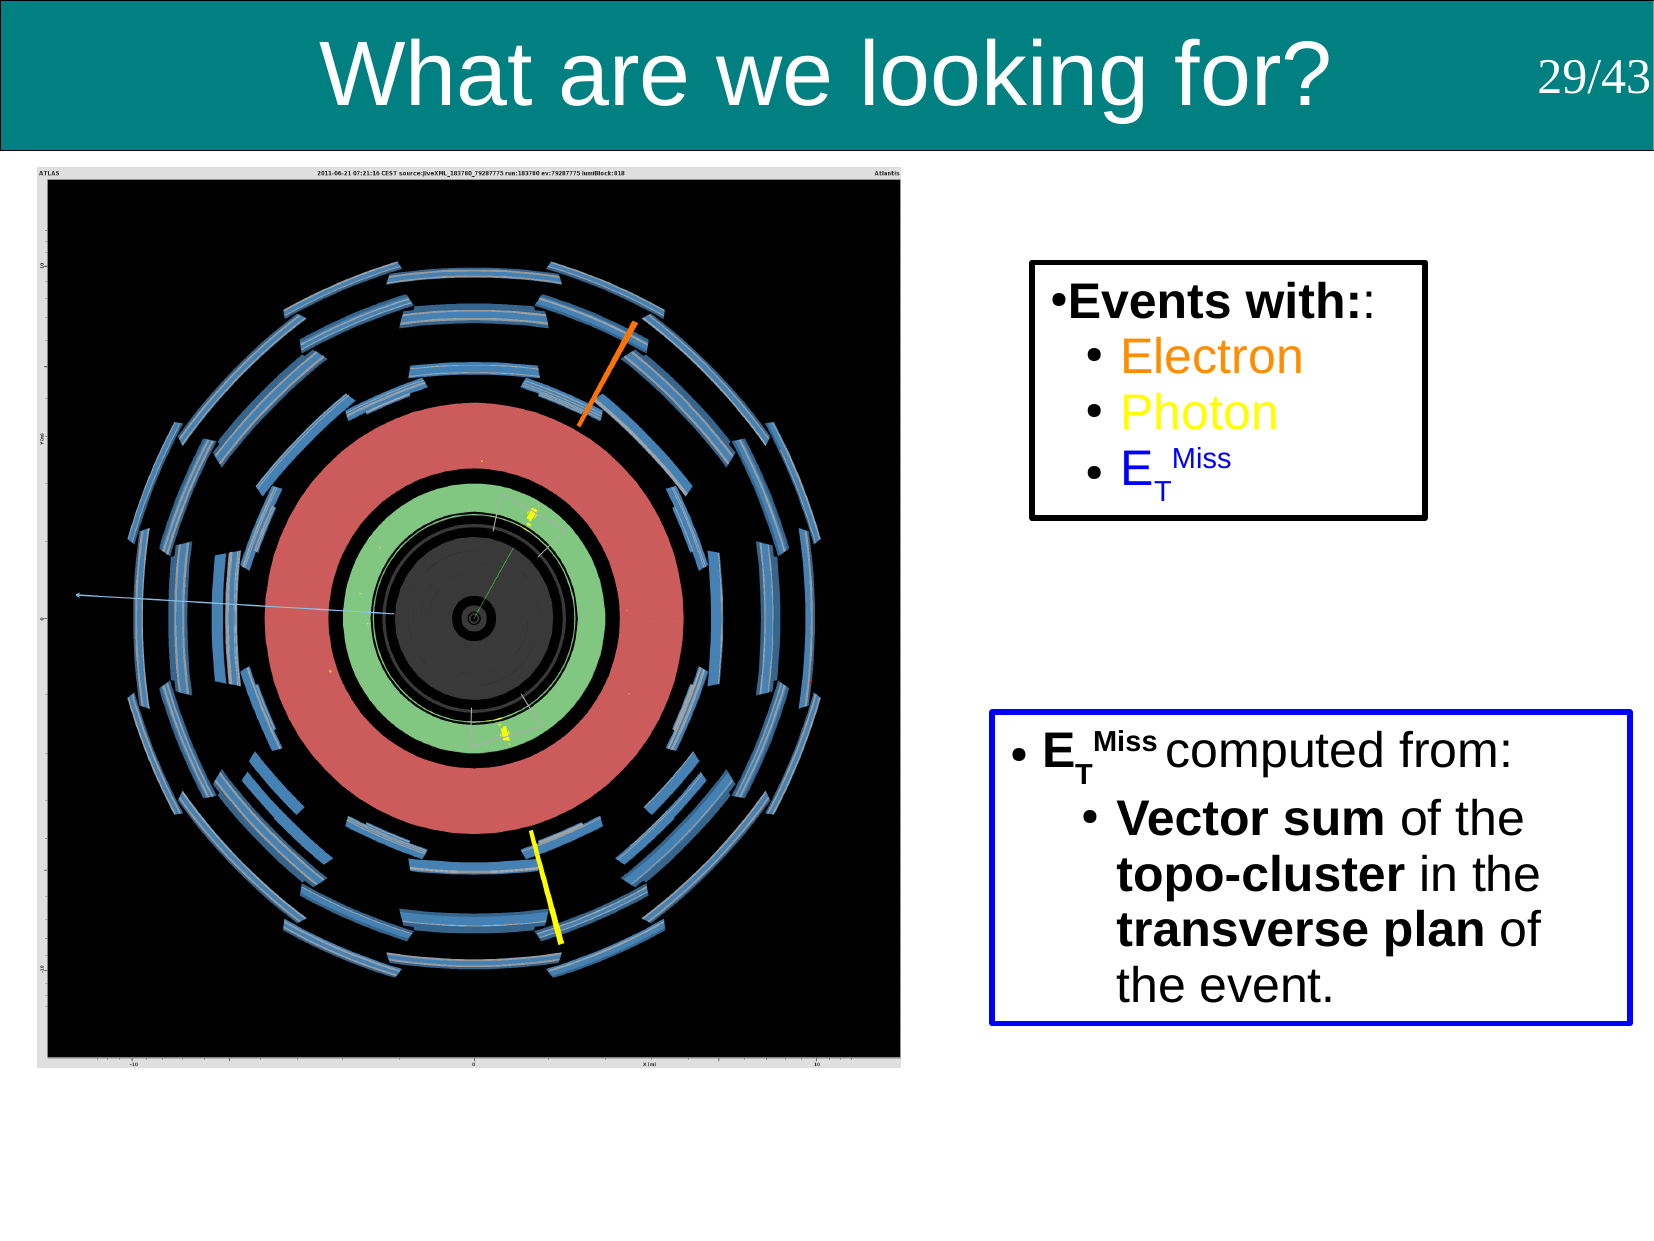

# What are we looking for?
29
Events with::
Electron
Photon
ETMiss
 ETMiss computed from:
Vector sum of the topo-cluster in the transverse plan of the event.